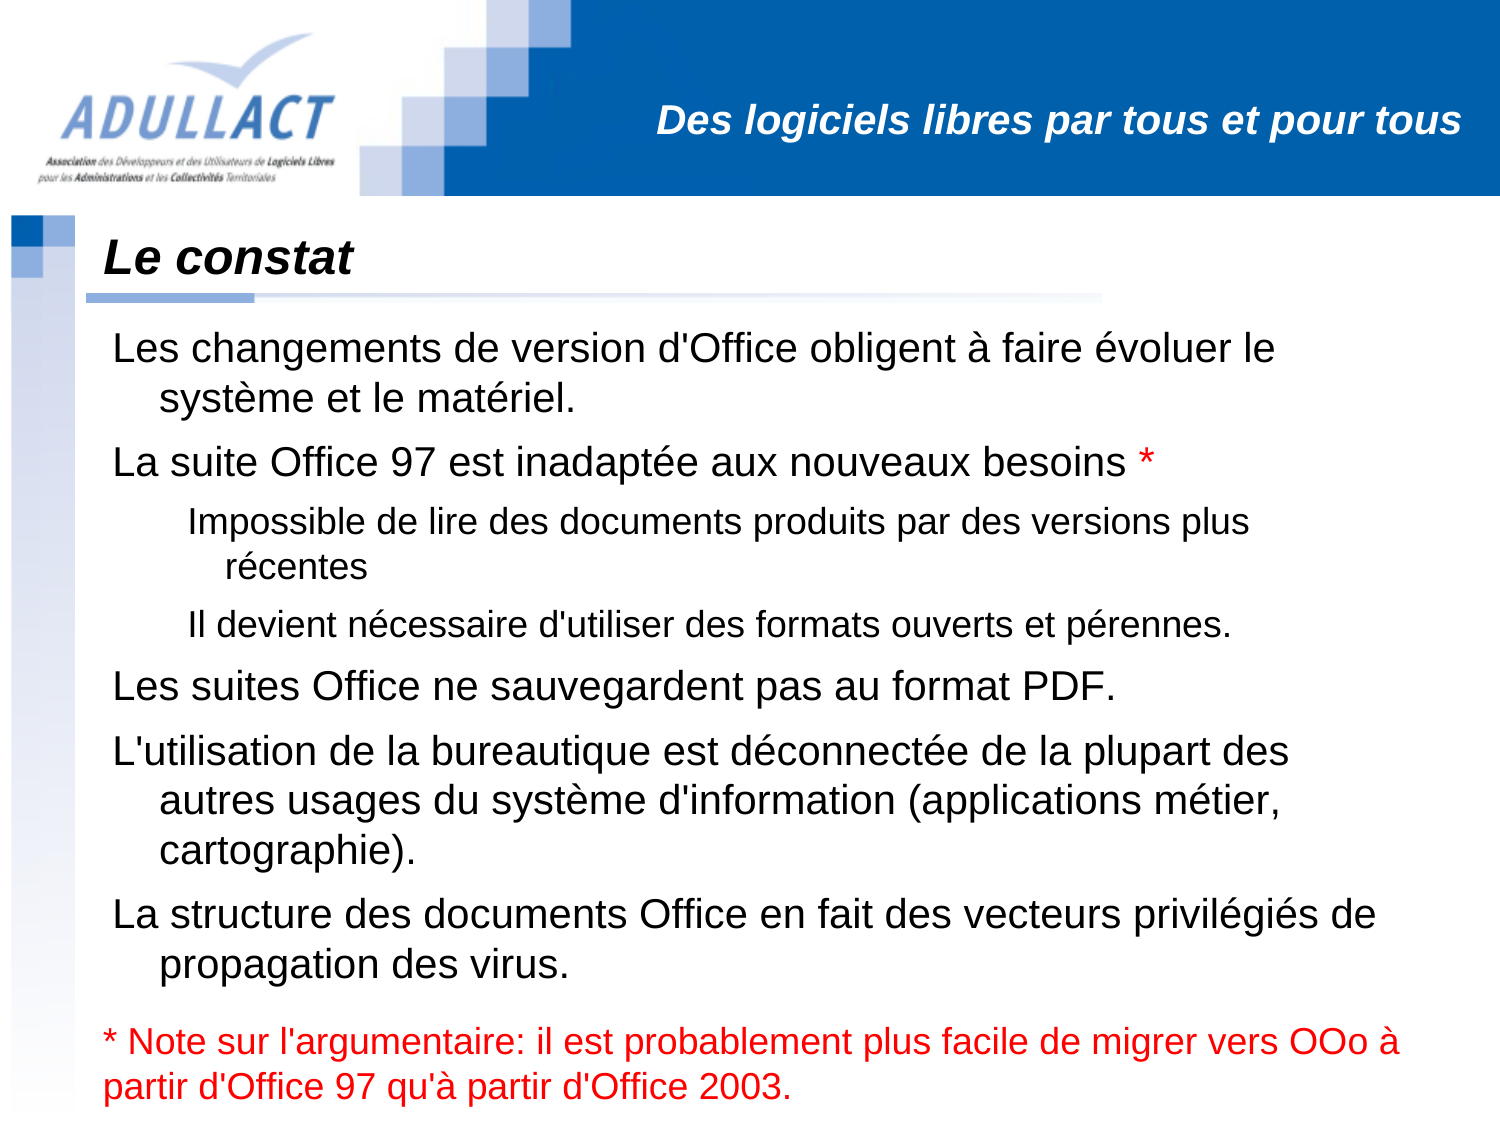

Le constat
# Les changements de version d'Office obligent à faire évoluer le système et le matériel.
La suite Office 97 est inadaptée aux nouveaux besoins *
Impossible de lire des documents produits par des versions plus récentes
Il devient nécessaire d'utiliser des formats ouverts et pérennes.
Les suites Office ne sauvegardent pas au format PDF.
L'utilisation de la bureautique est déconnectée de la plupart des autres usages du système d'information (applications métier, cartographie).
La structure des documents Office en fait des vecteurs privilégiés de propagation des virus.
* Note sur l'argumentaire: il est probablement plus facile de migrer vers OOo à partir d'Office 97 qu'à partir d'Office 2003.